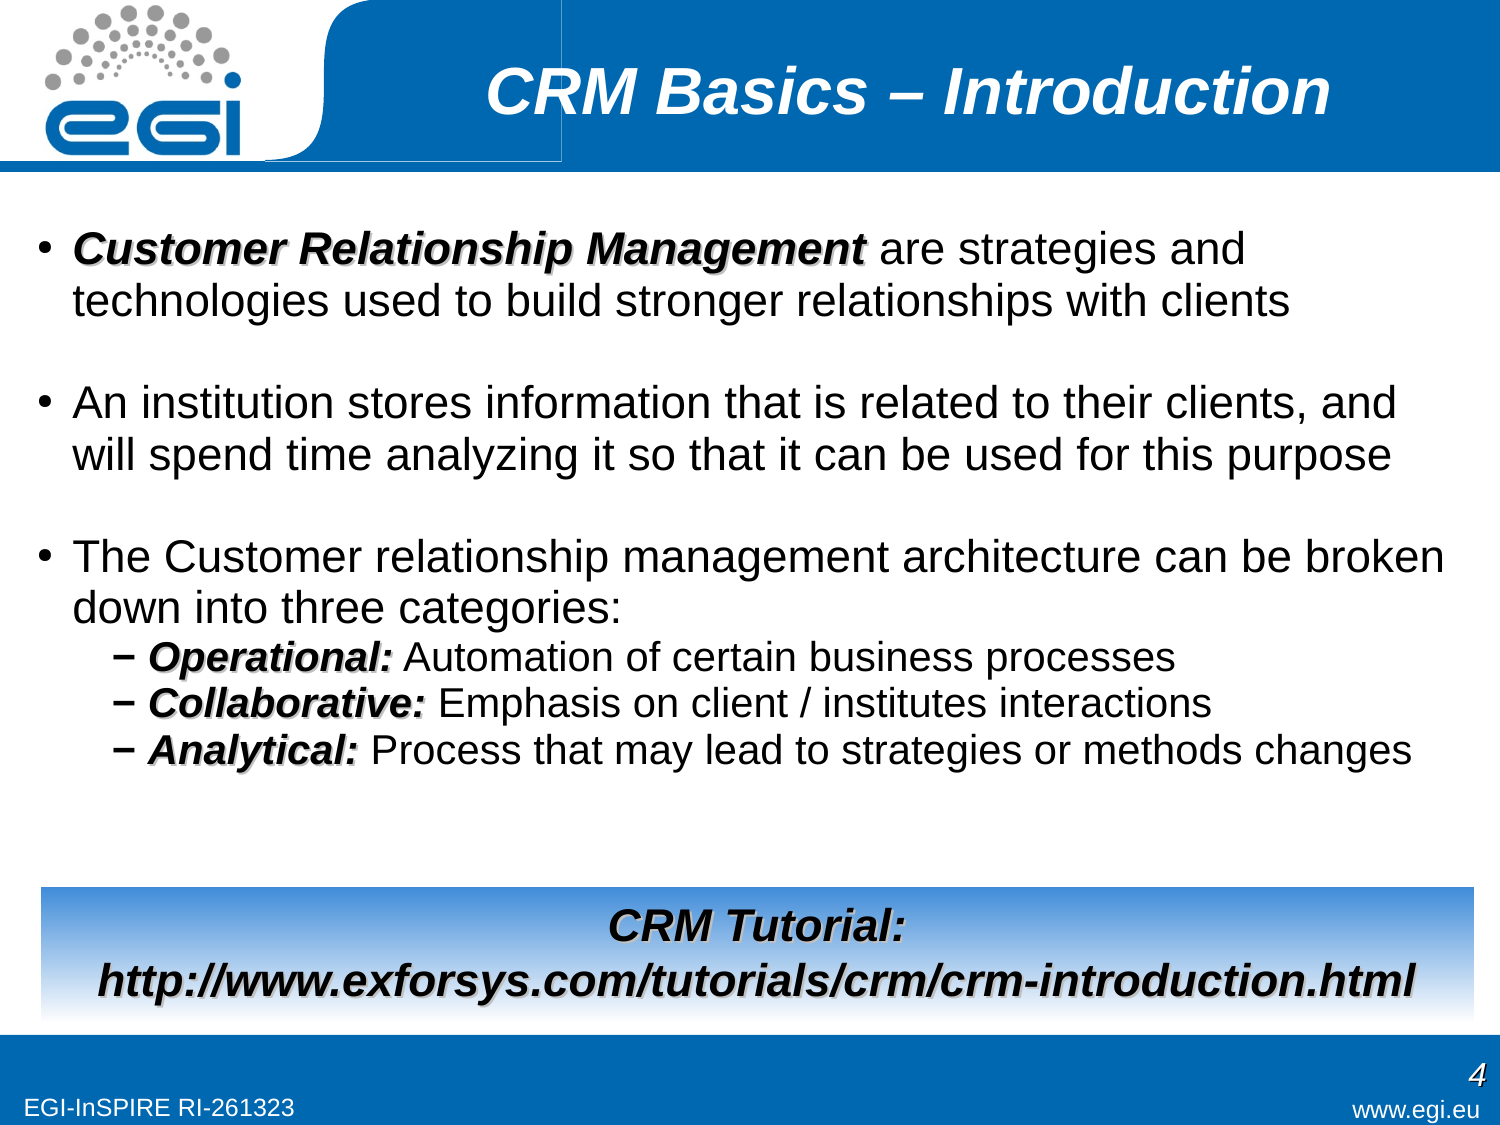

CRM Basics – Introduction
Customer Relationship Management are strategies and technologies used to build stronger relationships with clients
An institution stores information that is related to their clients, and will spend time analyzing it so that it can be used for this purpose
The Customer relationship management architecture can be broken down into three categories:
	− Operational: Automation of certain business processes
	− Collaborative: Emphasis on client / institutes interactions
	− Analytical: Process that may lead to strategies or methods changes
CRM Tutorial:
http://www.exforsys.com/tutorials/crm/crm-introduction.html
4